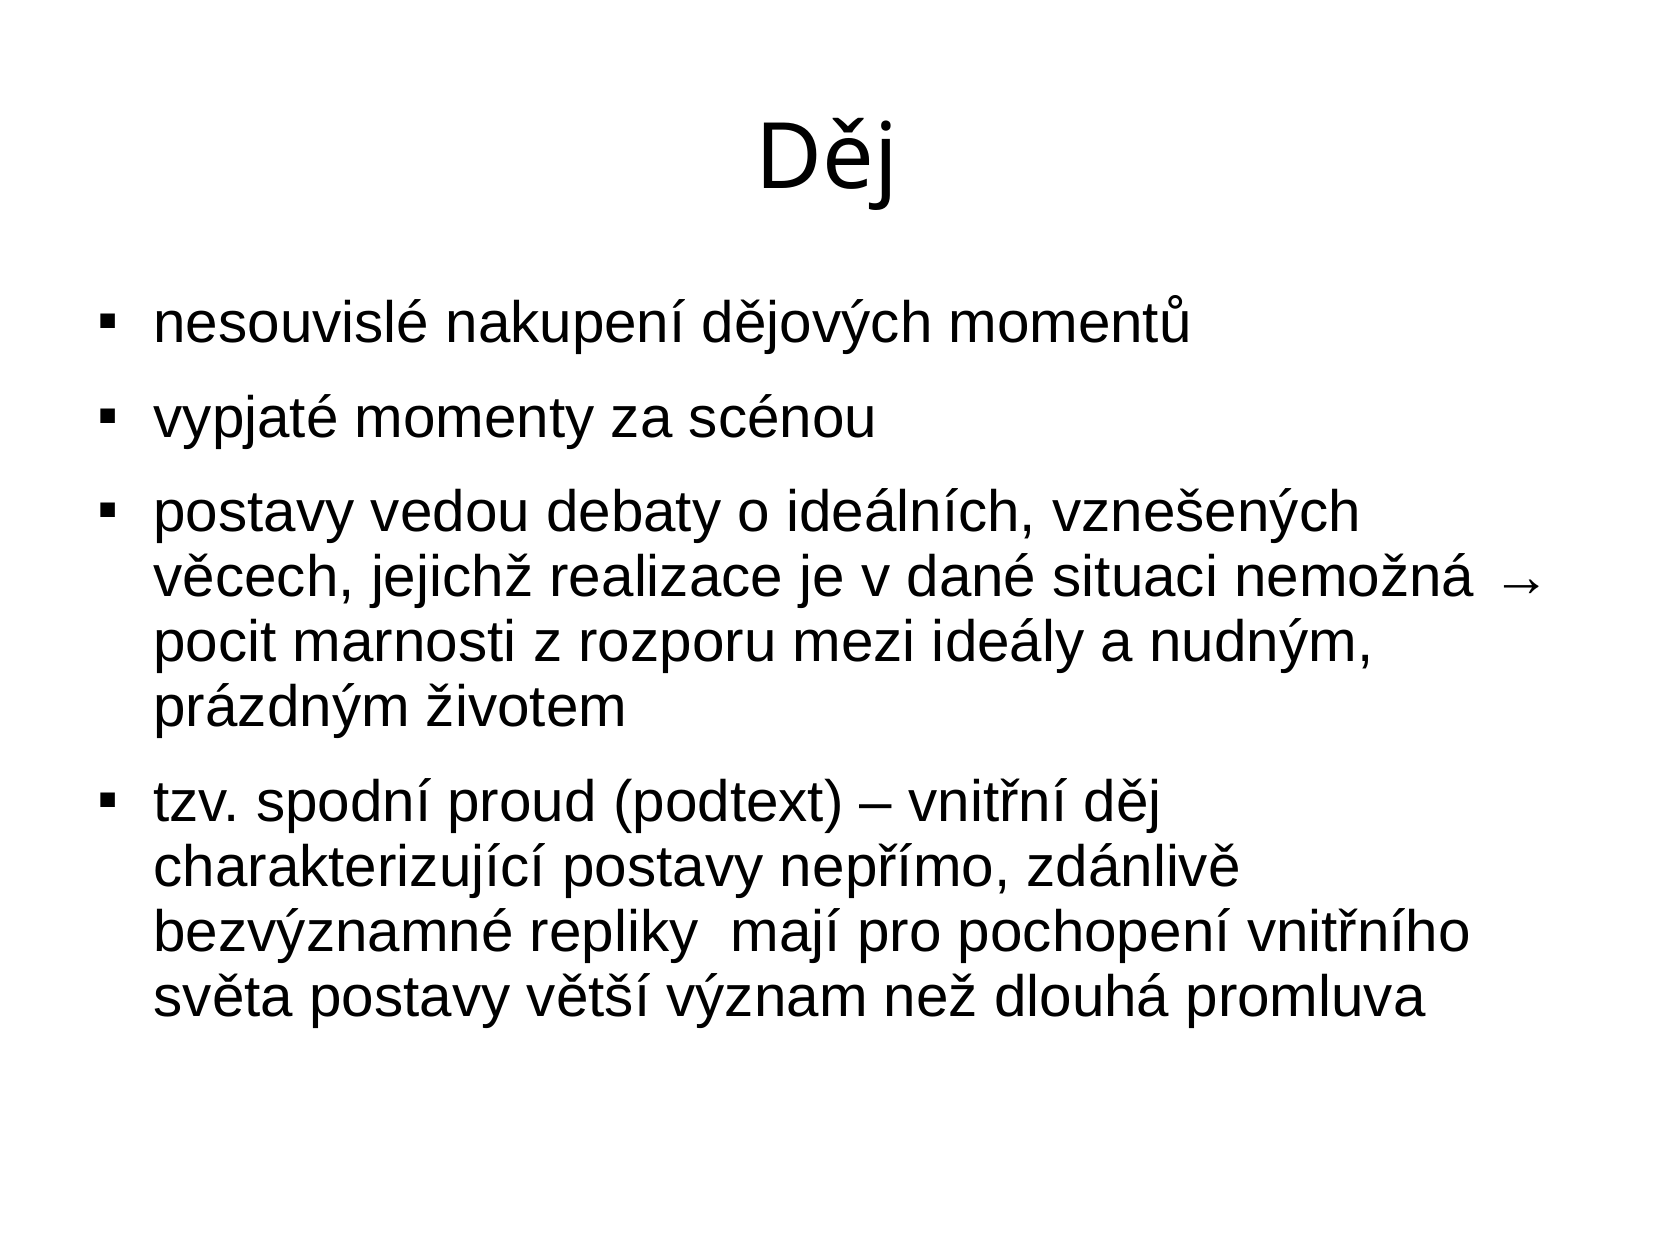

# Děj
nesouvislé nakupení dějových momentů
vypjaté momenty za scénou
postavy vedou debaty o ideálních, vznešených věcech, jejichž realizace je v dané situaci nemožná → pocit marnosti z rozporu mezi ideály a nudným, prázdným životem
tzv. spodní proud (podtext) – vnitřní děj charakterizující postavy nepřímo, zdánlivě bezvýznamné repliky mají pro pochopení vnitřního světa postavy větší význam než dlouhá promluva